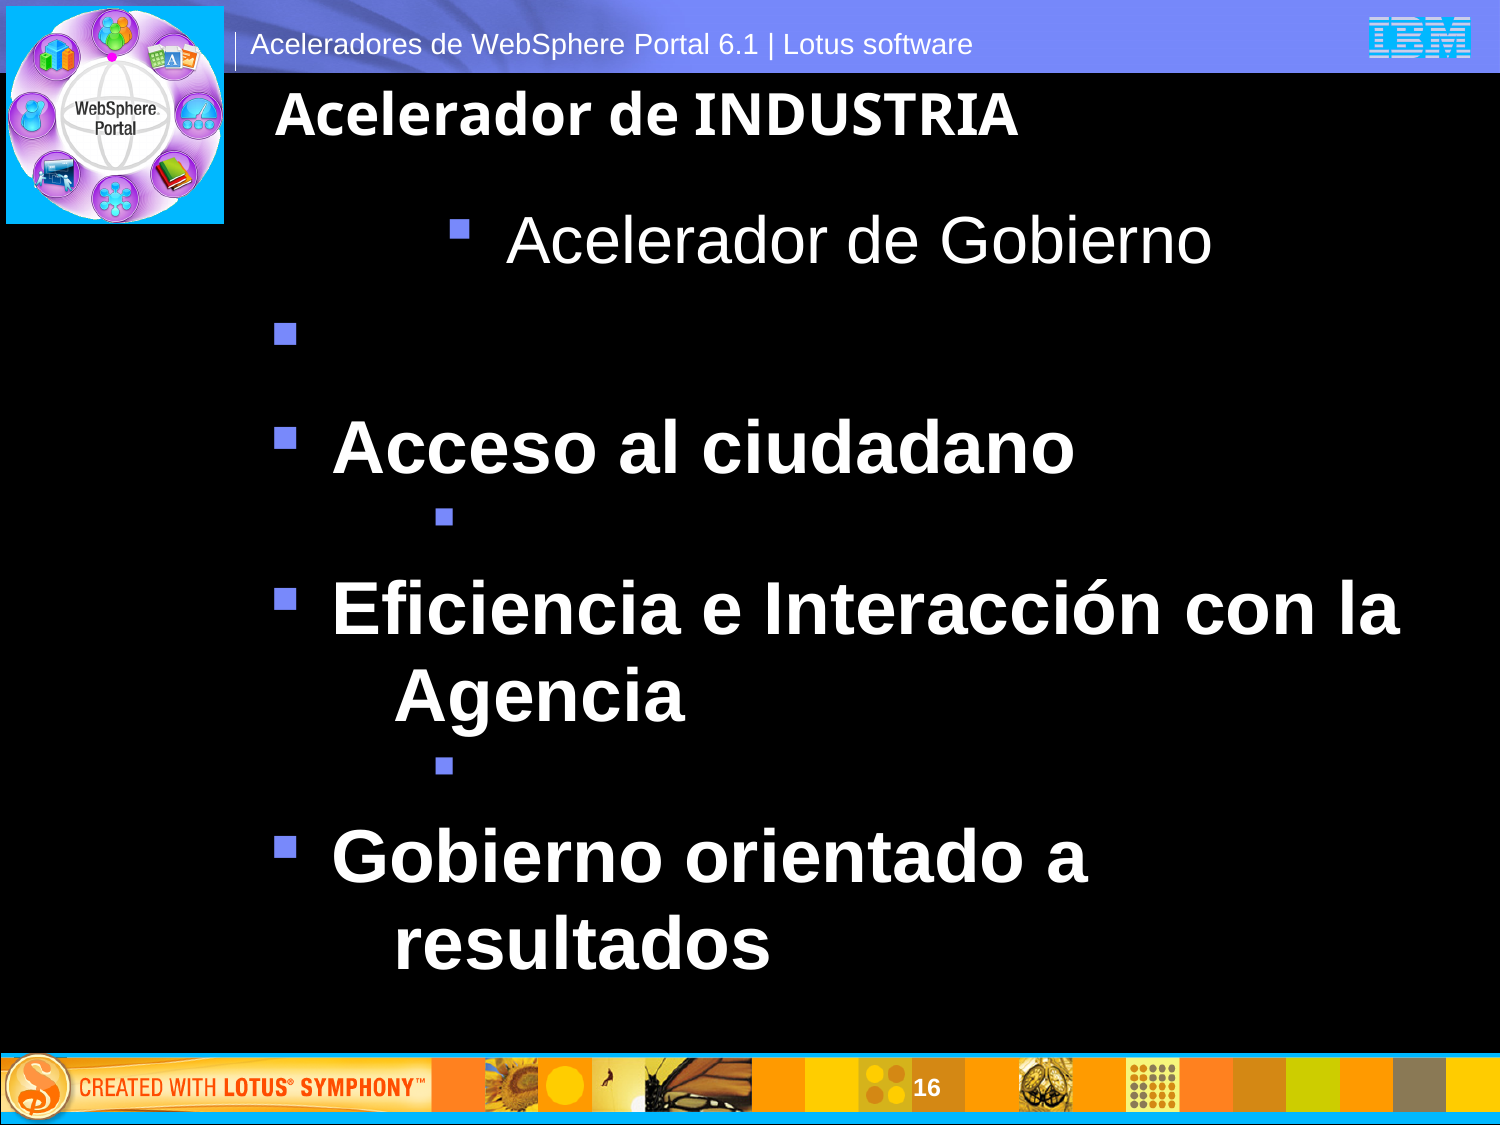

Acelerador de INDUSTRIA
# Acelerador de Gobierno
Acceso al ciudadano
Eficiencia e Interacción con la Agencia
Gobierno orientado a resultados